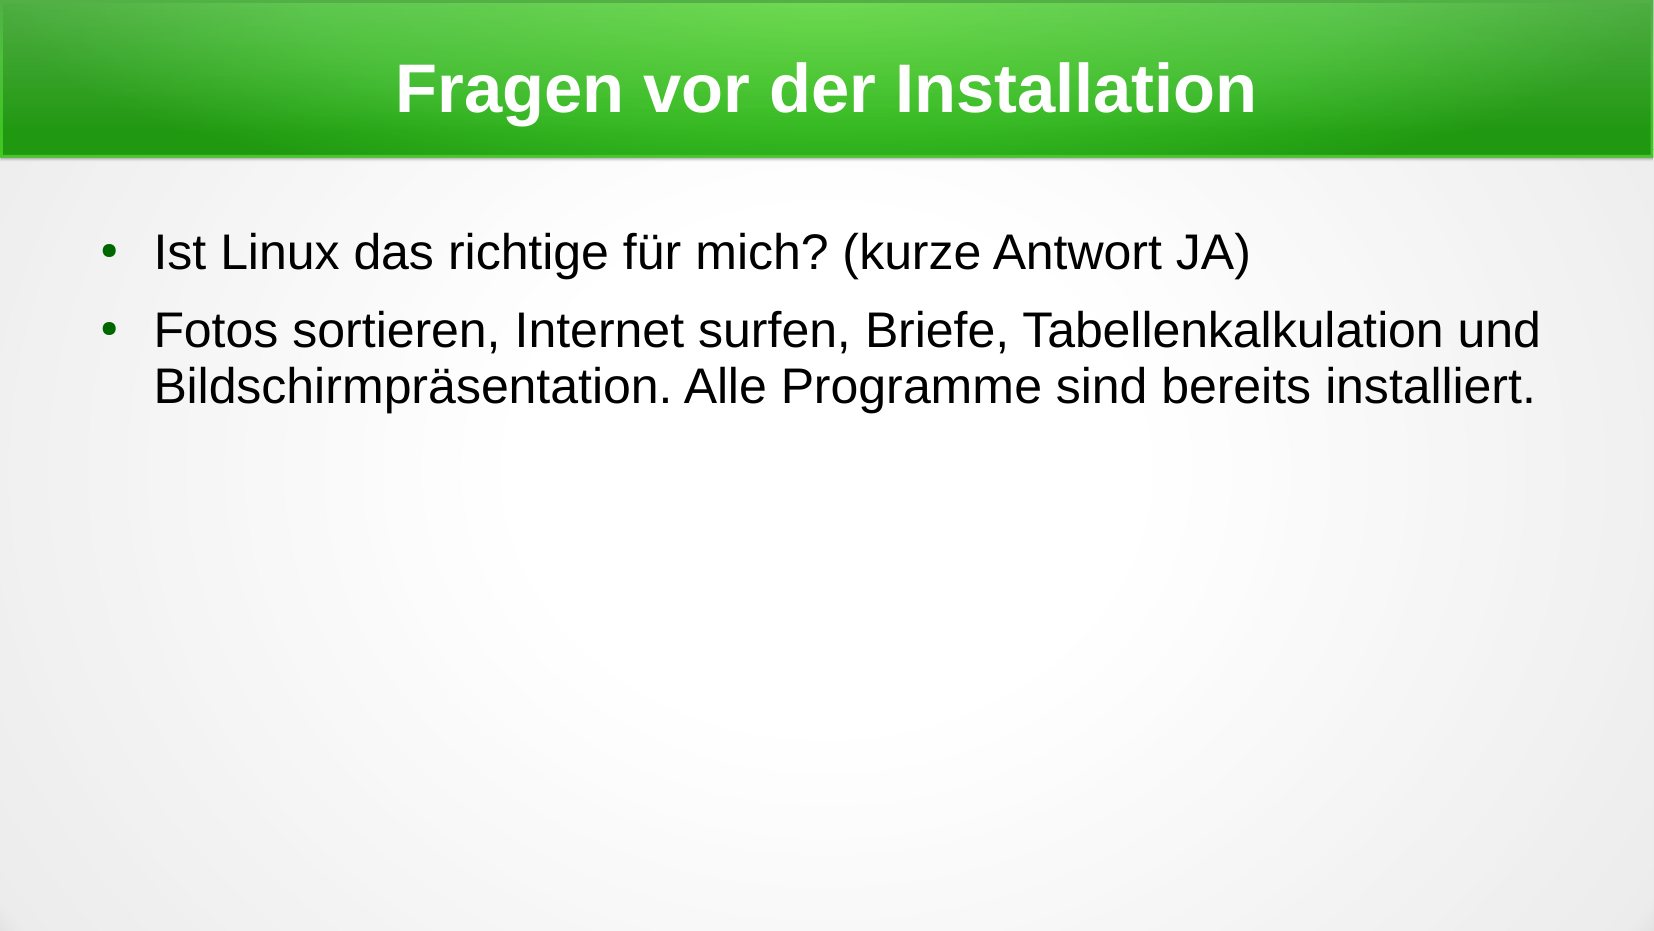

# Fragen vor der Installation
Ist Linux das richtige für mich? (kurze Antwort JA)
Fotos sortieren, Internet surfen, Briefe, Tabellenkalkulation und Bildschirmpräsentation. Alle Programme sind bereits installiert.